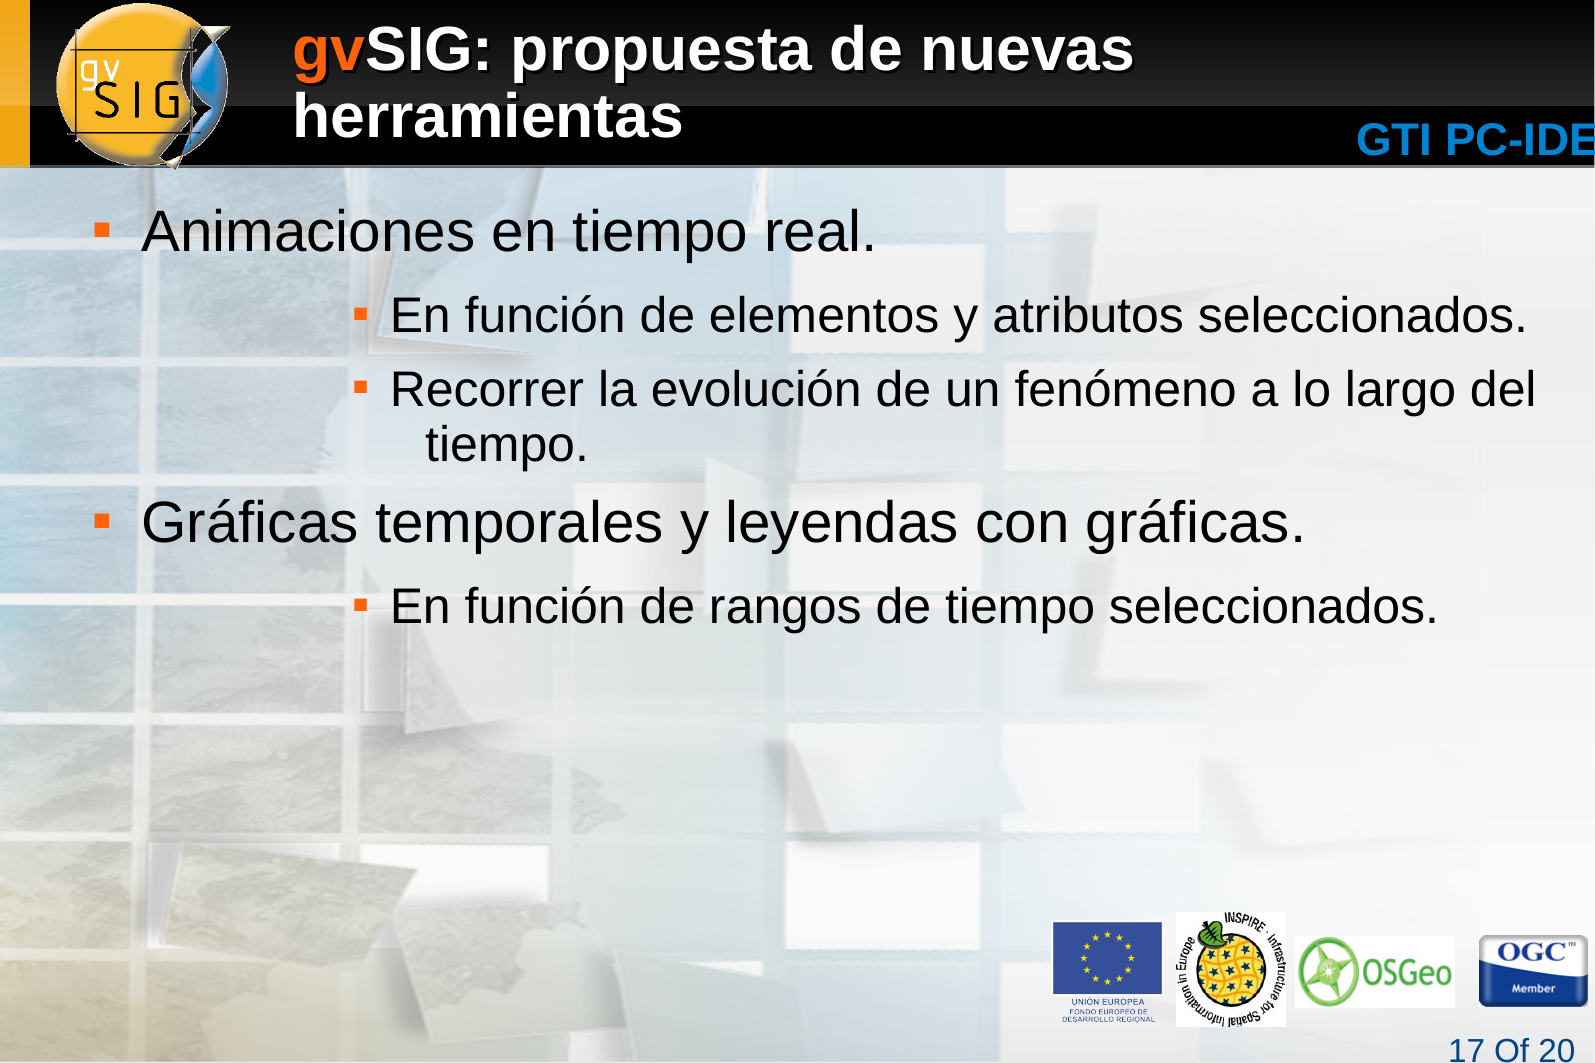

gvSIG: propuesta de nuevas herramientas
# Animaciones en tiempo real.
En función de elementos y atributos seleccionados.
Recorrer la evolución de un fenómeno a lo largo del tiempo.
Gráficas temporales y leyendas con gráficas.
En función de rangos de tiempo seleccionados.